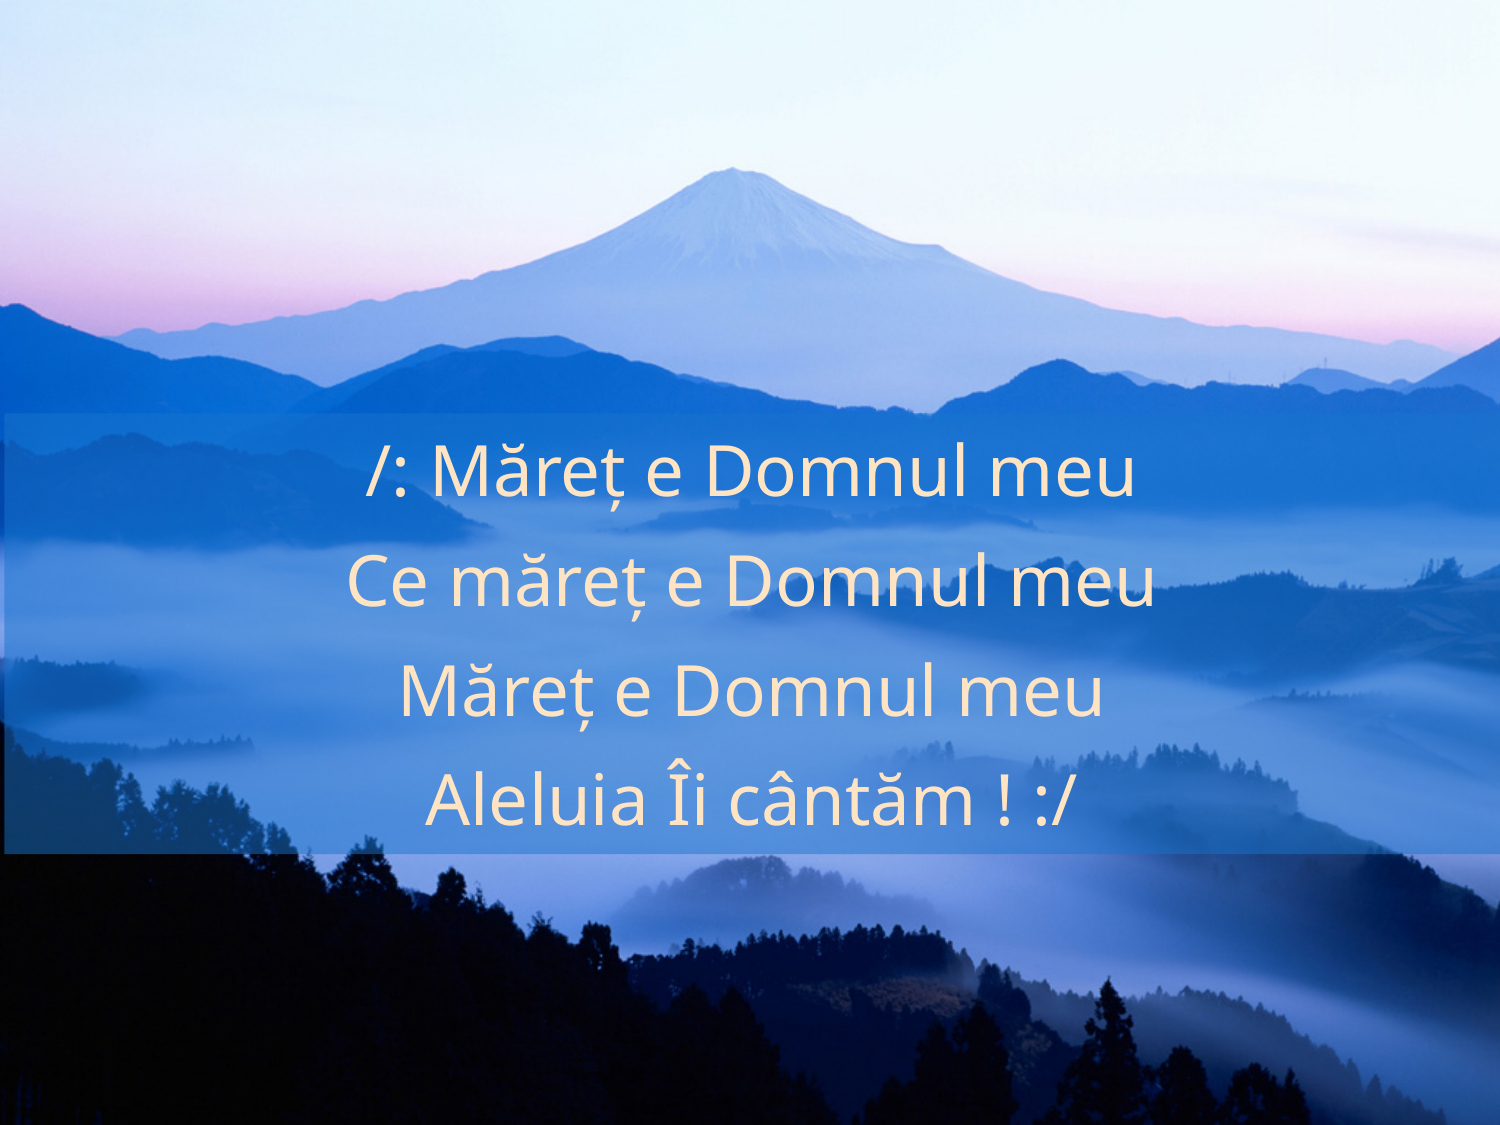

/: Măreţ e Domnul meu
Ce măreţ e Domnul meu
Măreţ e Domnul meu
Aleluia Îi cântăm ! :/